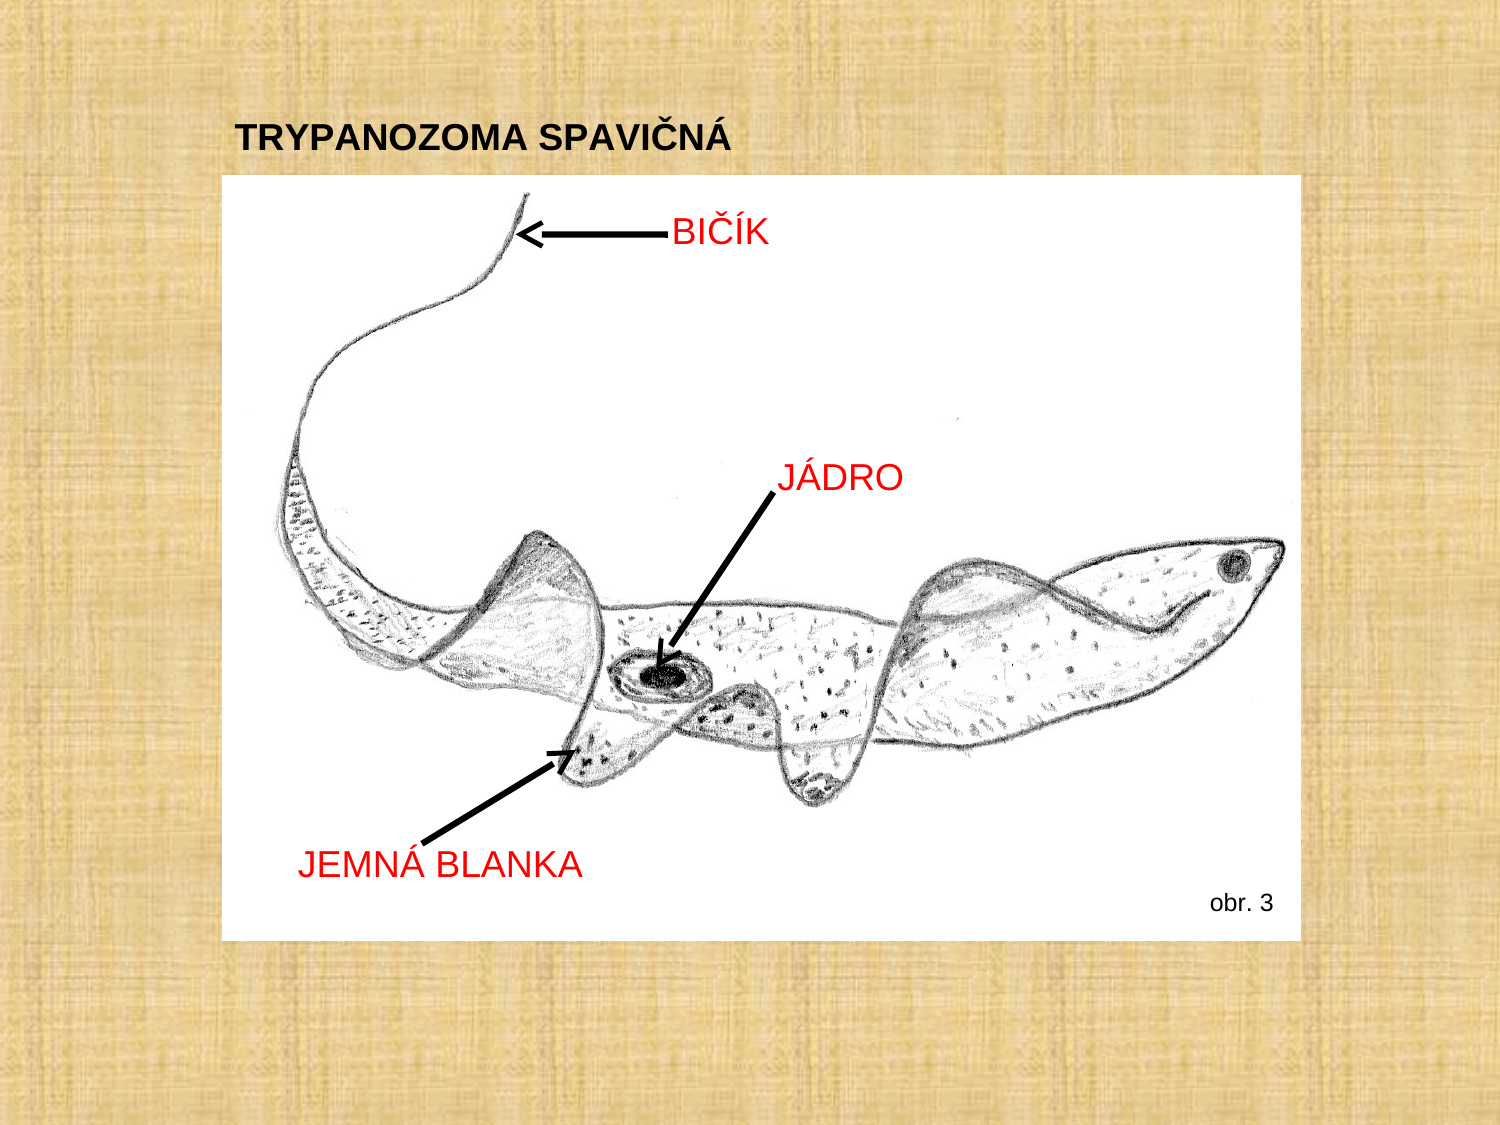

TRYPANOZOMA SPAVIČNÁ
BIČÍK
JÁDRO
JEMNÁ BLANKA
obr. 3